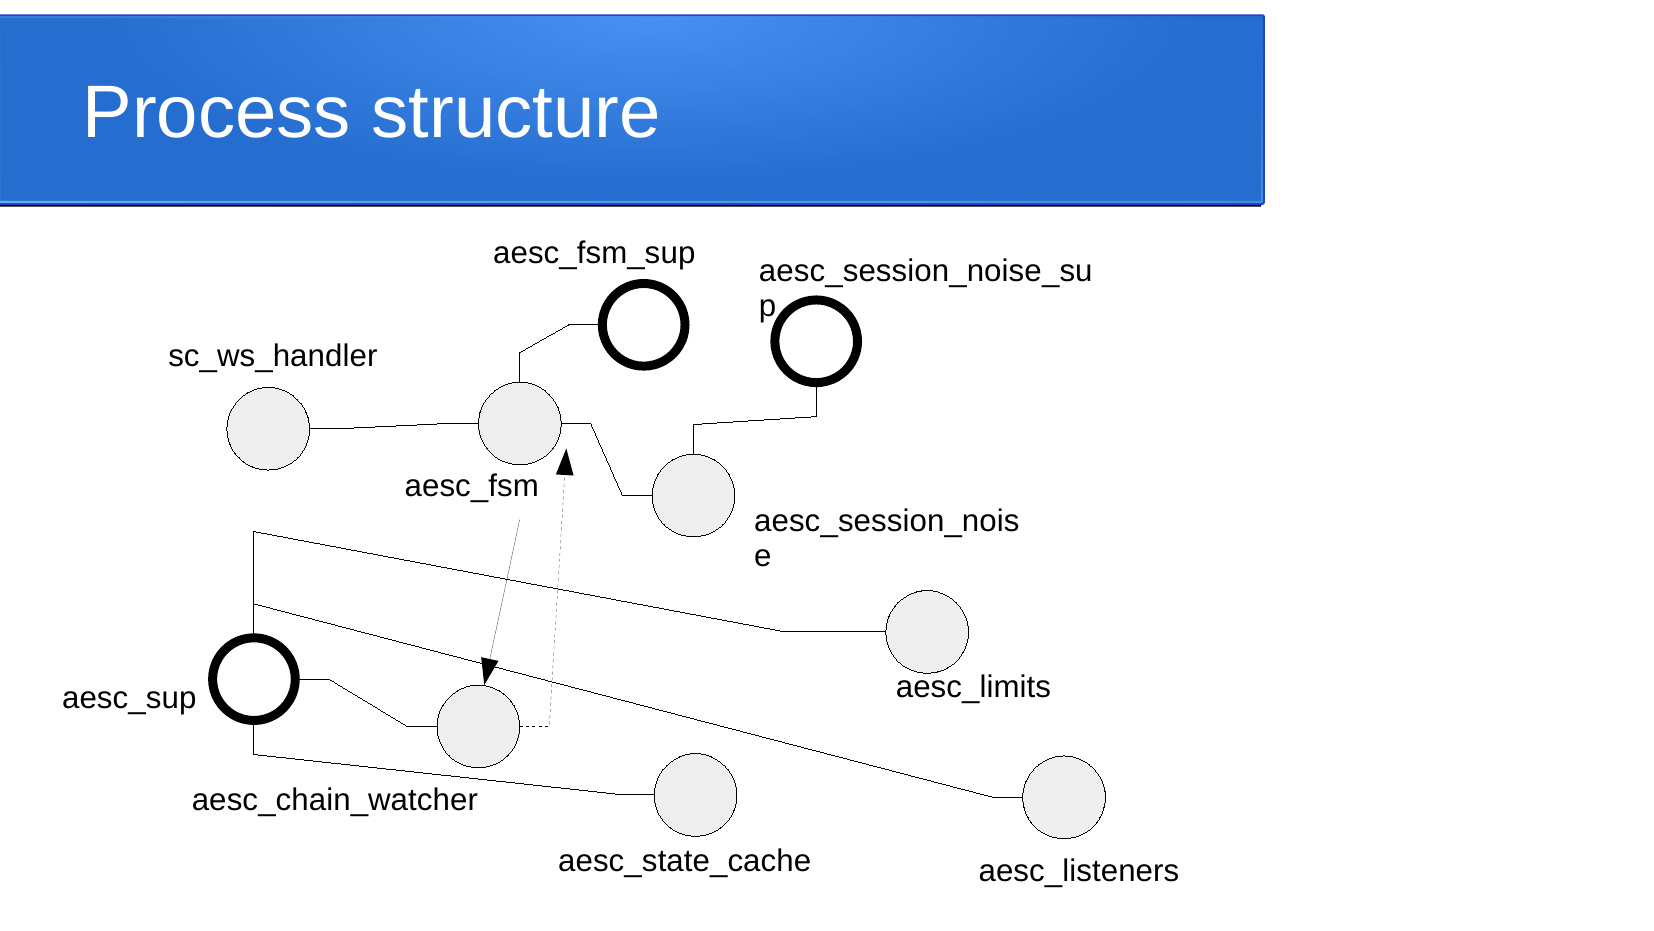

# Process structure
aesc_fsm_sup
aesc_session_noise_sup
sc_ws_handler
aesc_fsm
aesc_session_noise
aesc_limits
aesc_sup
aesc_chain_watcher
aesc_state_cache
aesc_listeners